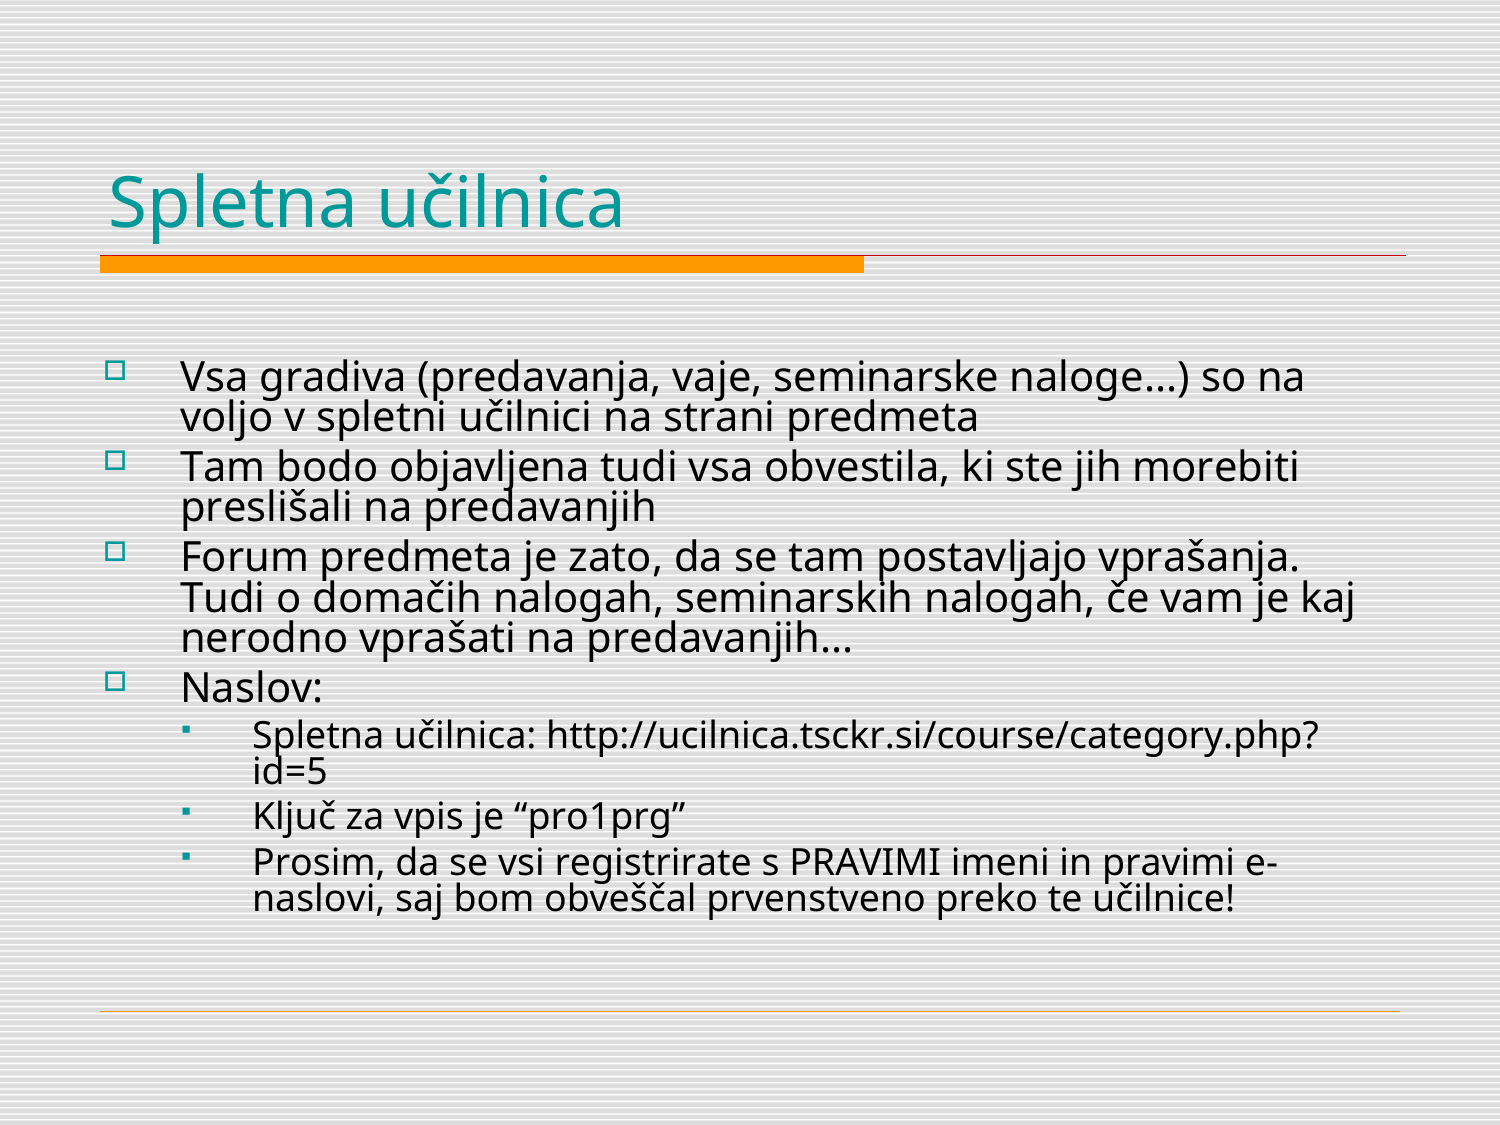

# Spletna učilnica
Vsa gradiva (predavanja, vaje, seminarske naloge...) so na voljo v spletni učilnici na strani predmeta
Tam bodo objavljena tudi vsa obvestila, ki ste jih morebiti preslišali na predavanjih
Forum predmeta je zato, da se tam postavljajo vprašanja. Tudi o domačih nalogah, seminarskih nalogah, če vam je kaj nerodno vprašati na predavanjih...
Naslov:
Spletna učilnica: http://ucilnica.tsckr.si/course/category.php?id=5
Ključ za vpis je “pro1prg”
Prosim, da se vsi registrirate s PRAVIMI imeni in pravimi e-naslovi, saj bom obveščal prvenstveno preko te učilnice!